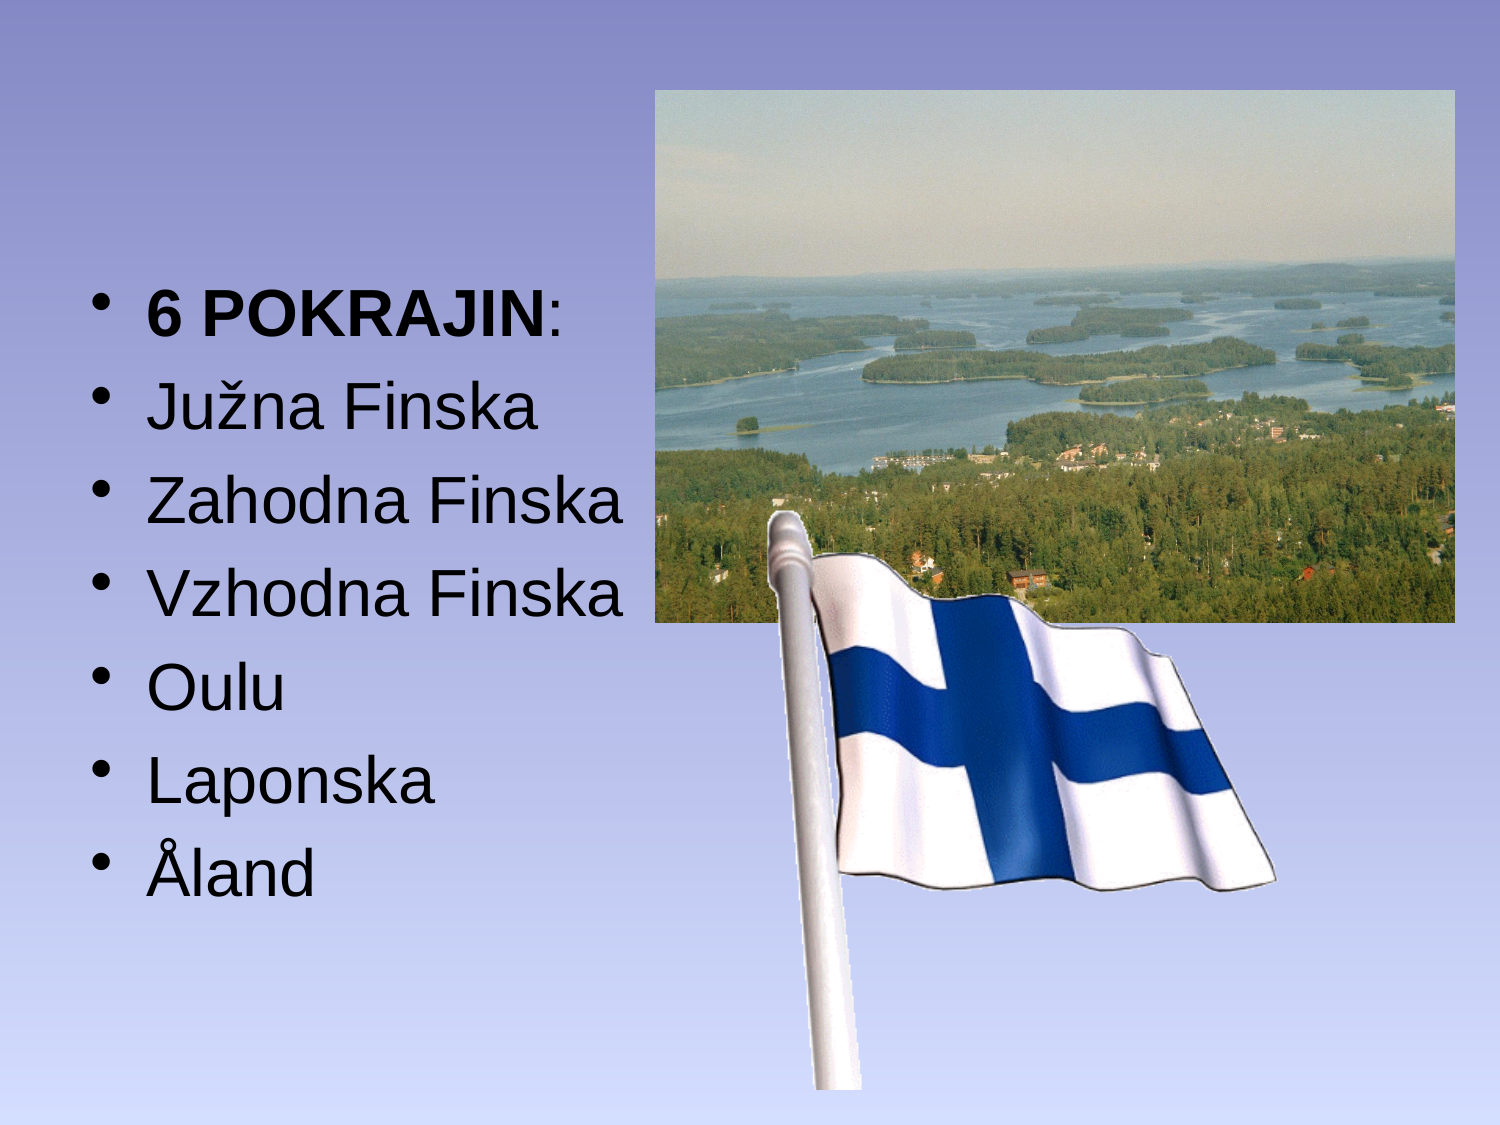

#
6 POKRAJIN:
Južna Finska
Zahodna Finska
Vzhodna Finska
Oulu
Laponska
Åland